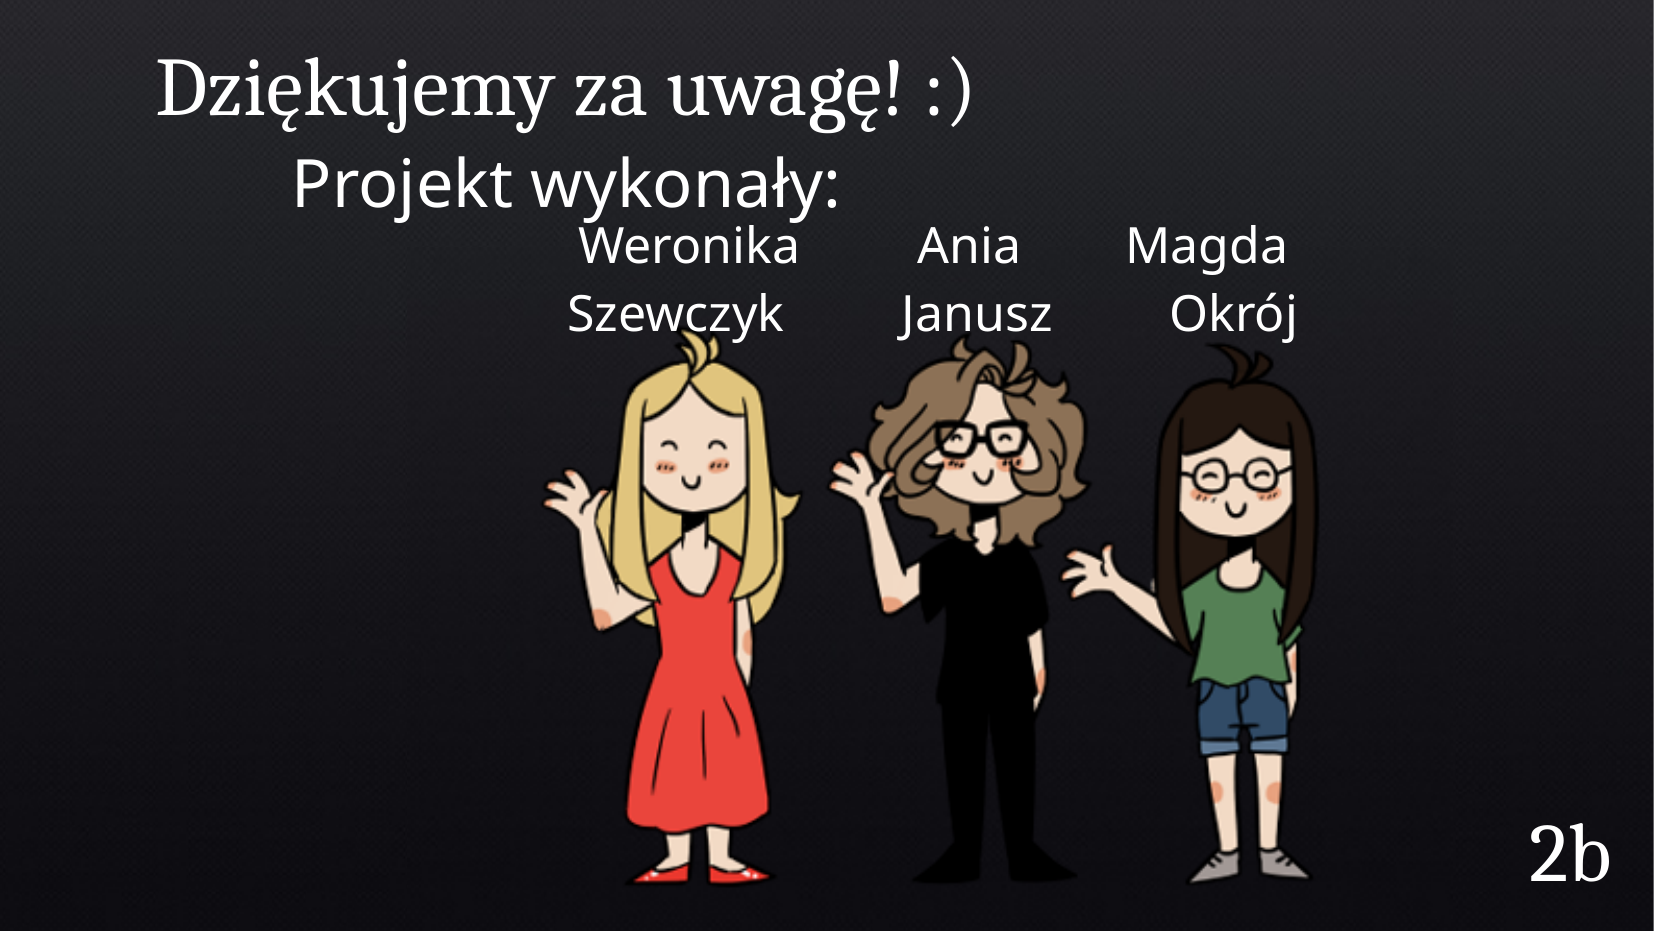

# Dziękujemy za uwagę! :)
Projekt wykonały:
Weronika Ania Magda
Szewczyk Janusz Okrój
2b